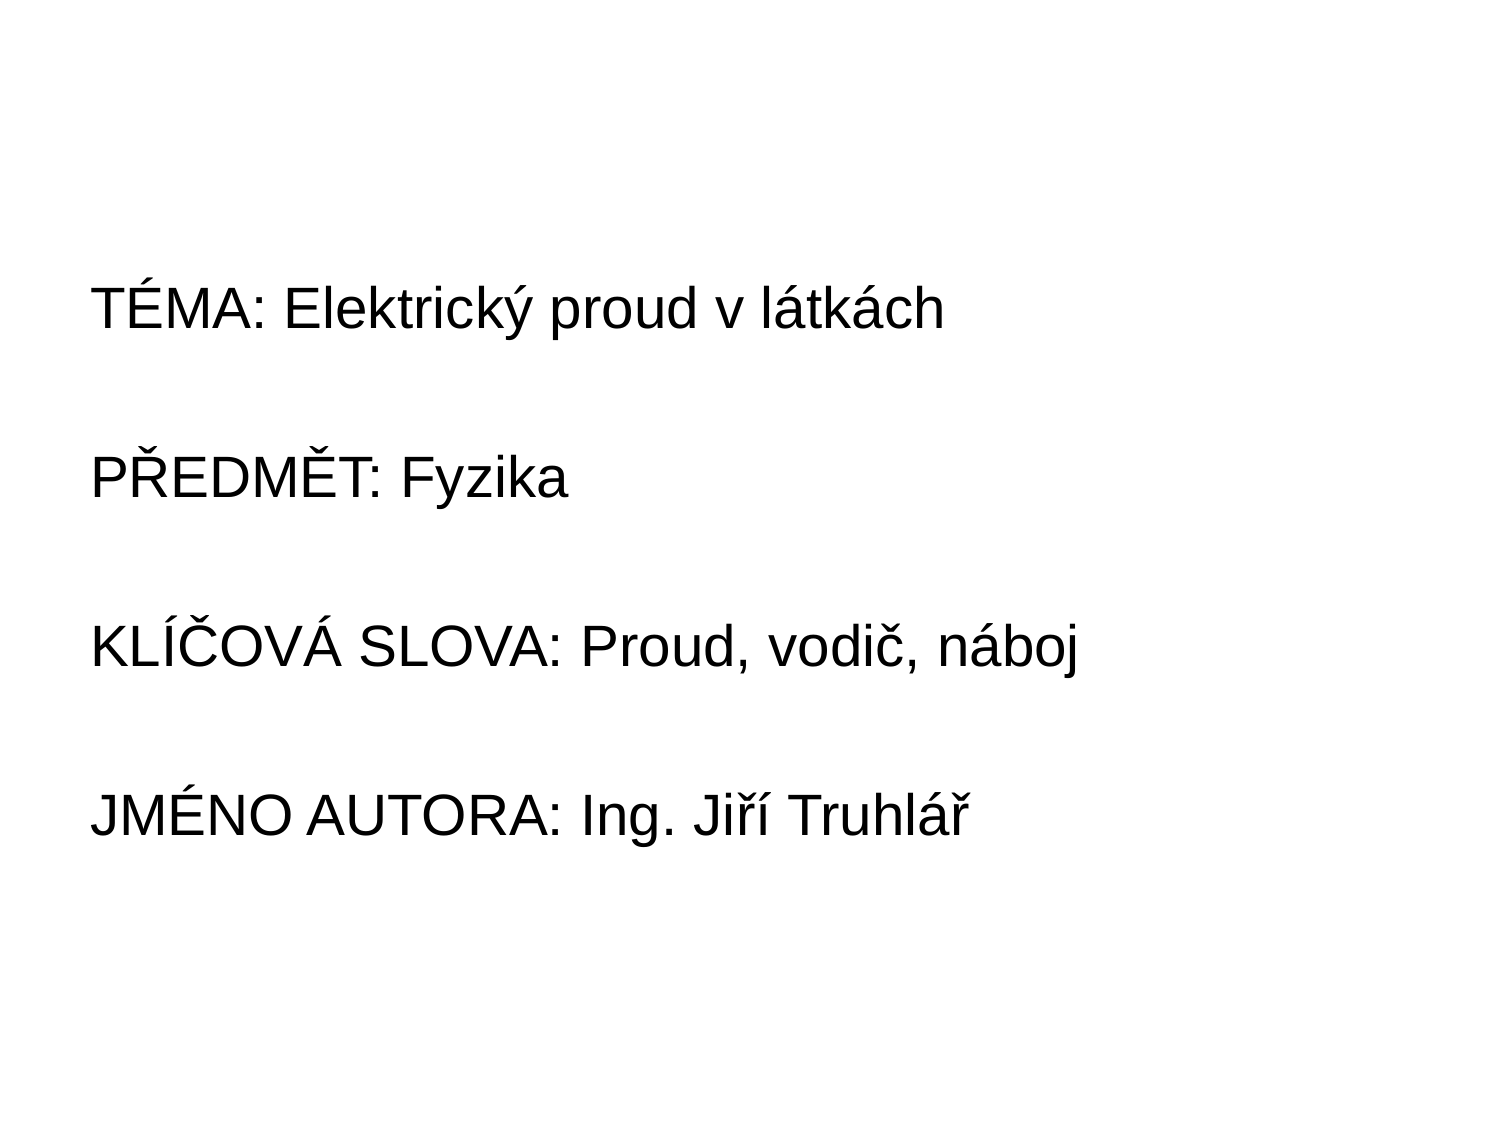

# TÉMA: Elektrický proud v látkách
PŘEDMĚT: Fyzika
KLÍČOVÁ SLOVA: Proud, vodič, náboj
JMÉNO AUTORA: Ing. Jiří Truhlář